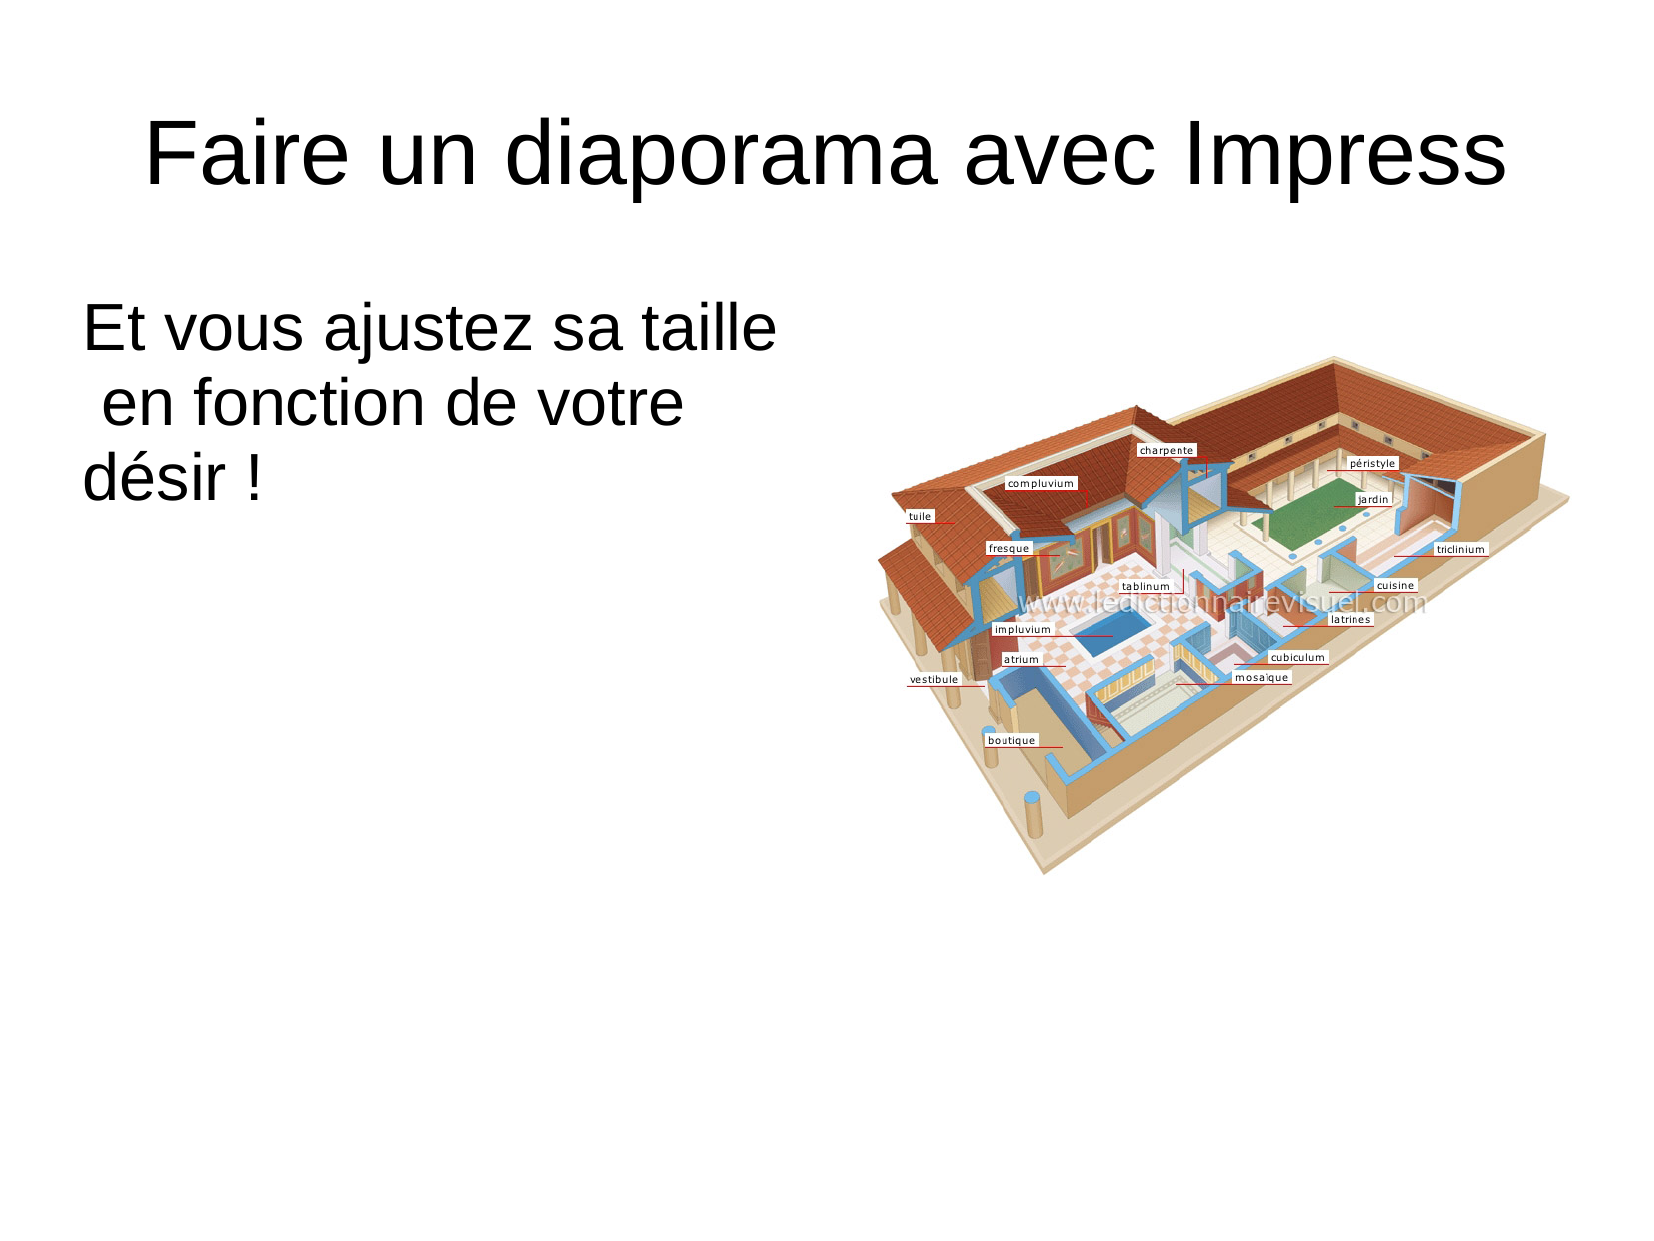

# Faire un diaporama avec Impress
Et vous ajustez sa taille en fonction de votre désir !